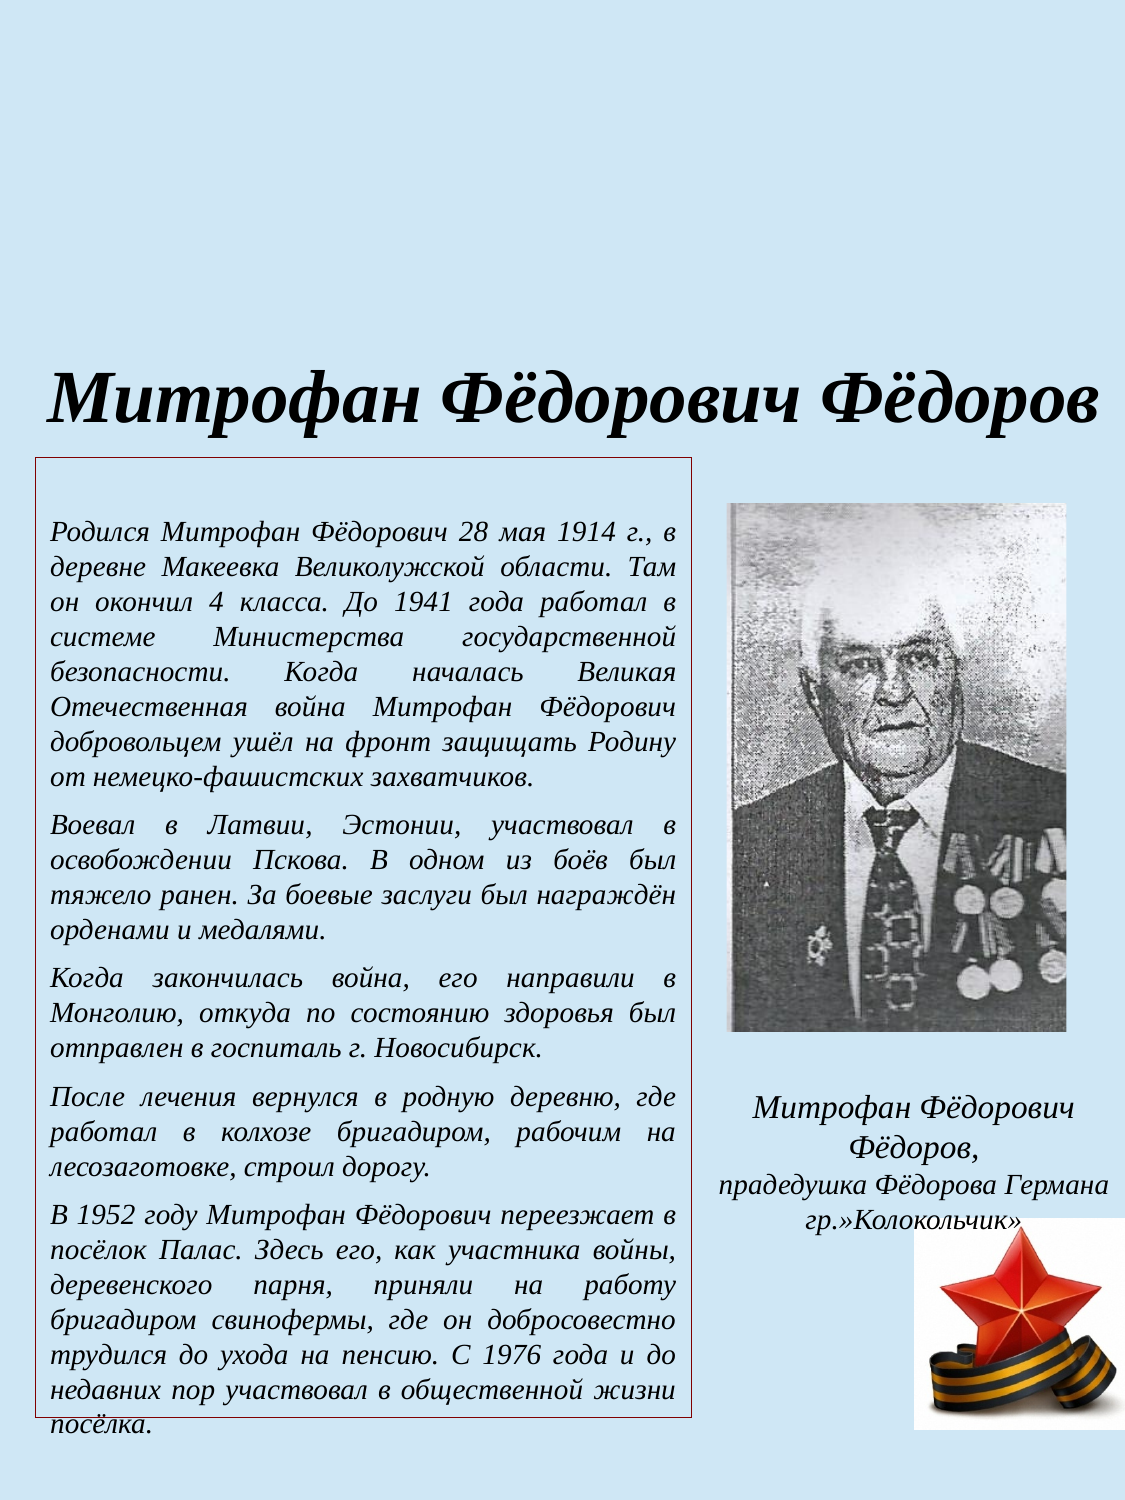

# Митрофан Фёдорович Фёдоров
Родился Митрофан Фёдорович 28 мая 1914 г., в деревне Макеевка Великолужской области. Там он окончил 4 класса. До 1941 года работал в системе Министерства государственной безопасности. Когда началась Великая Отечественная война Митрофан Фёдорович добровольцем ушёл на фронт защищать Родину от немецко-фашистских захватчиков.
Воевал в Латвии, Эстонии, участвовал в освобождении Пскова. В одном из боёв был тяжело ранен. За боевые заслуги был награждён орденами и медалями.
Когда закончилась война, его направили в Монголию, откуда по состоянию здоровья был отправлен в госпиталь г. Новосибирск.
После лечения вернулся в родную деревню, где работал в колхозе бригадиром, рабочим на лесозаготовке, строил дорогу.
В 1952 году Митрофан Фёдорович переезжает в посёлок Палас. Здесь его, как участника войны, деревенского парня, приняли на работу бригадиром свинофермы, где он добросовестно трудился до ухода на пенсию. С 1976 года и до недавних пор участвовал в общественной жизни посёлка.
Митрофан Фёдорович Фёдоров,
прадедушка Фёдорова Германа
гр.»Колокольчик»